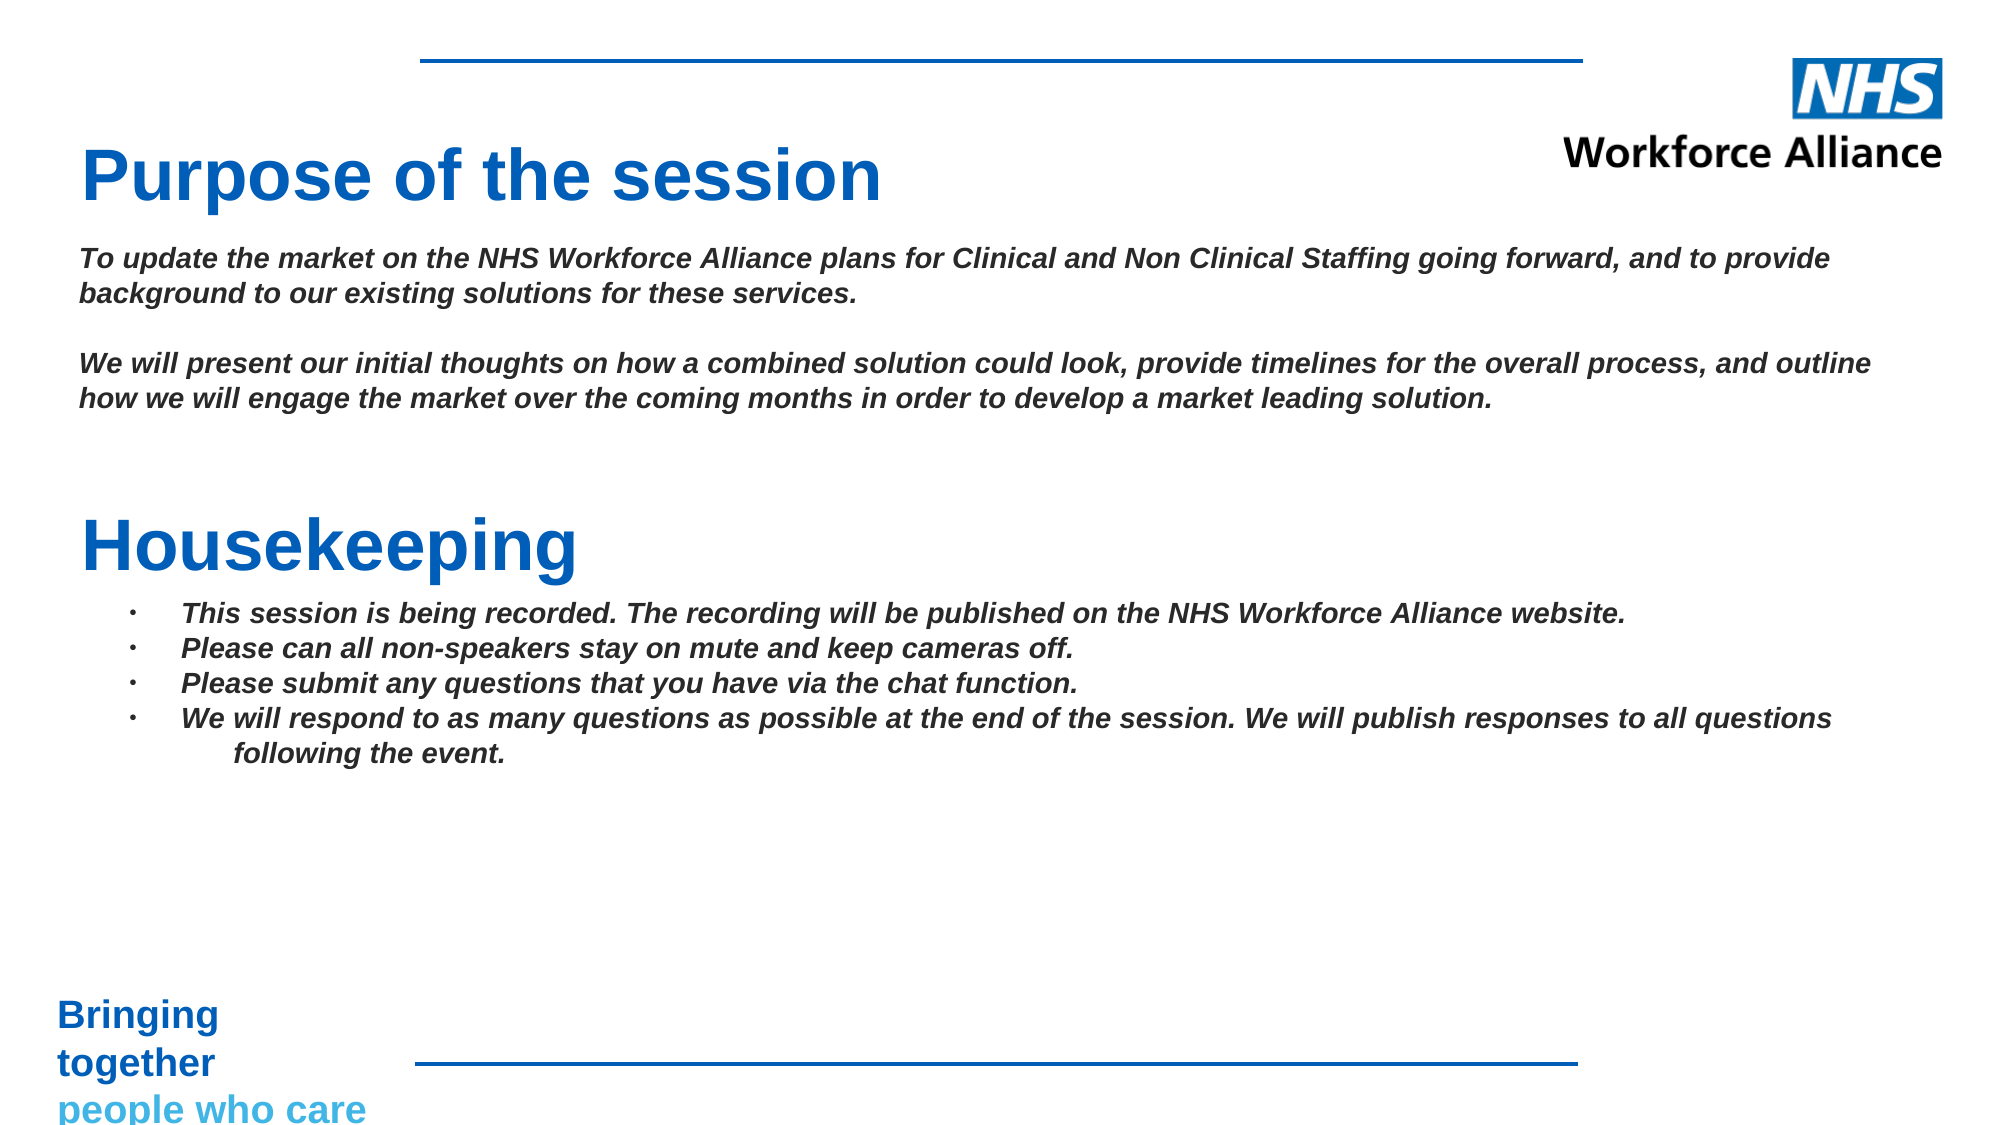

Purpose of the session
To update the market on the NHS Workforce Alliance plans for Clinical and Non Clinical Staffing going forward, and to provide background to our existing solutions for these services.
We will present our initial thoughts on how a combined solution could look, provide timelines for the overall process, and outline how we will engage the market over the coming months in order to develop a market leading solution.
# Housekeeping
This session is being recorded. The recording will be published on the NHS Workforce Alliance website.
Please can all non-speakers stay on mute and keep cameras off.
Please submit any questions that you have via the chat function.
We will respond to as many questions as possible at the end of the session. We will publish responses to all questions following the event.
Bringing together
people who care